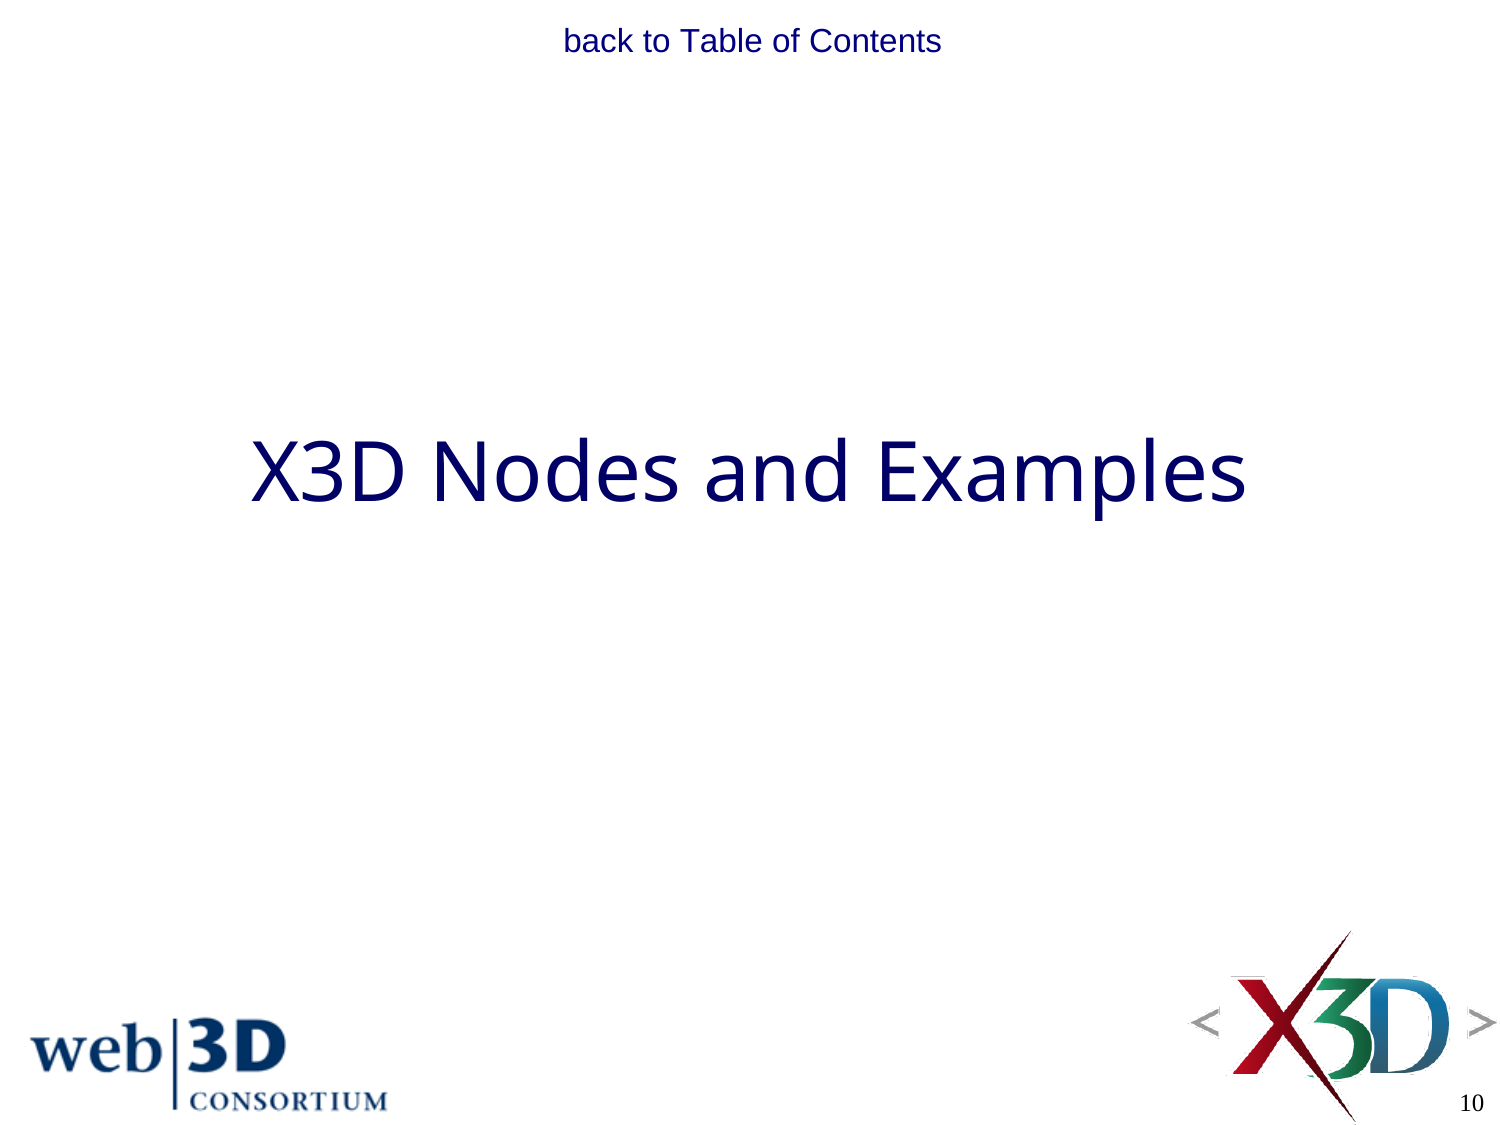

back to Table of Contents
# X3D Nodes and Examples